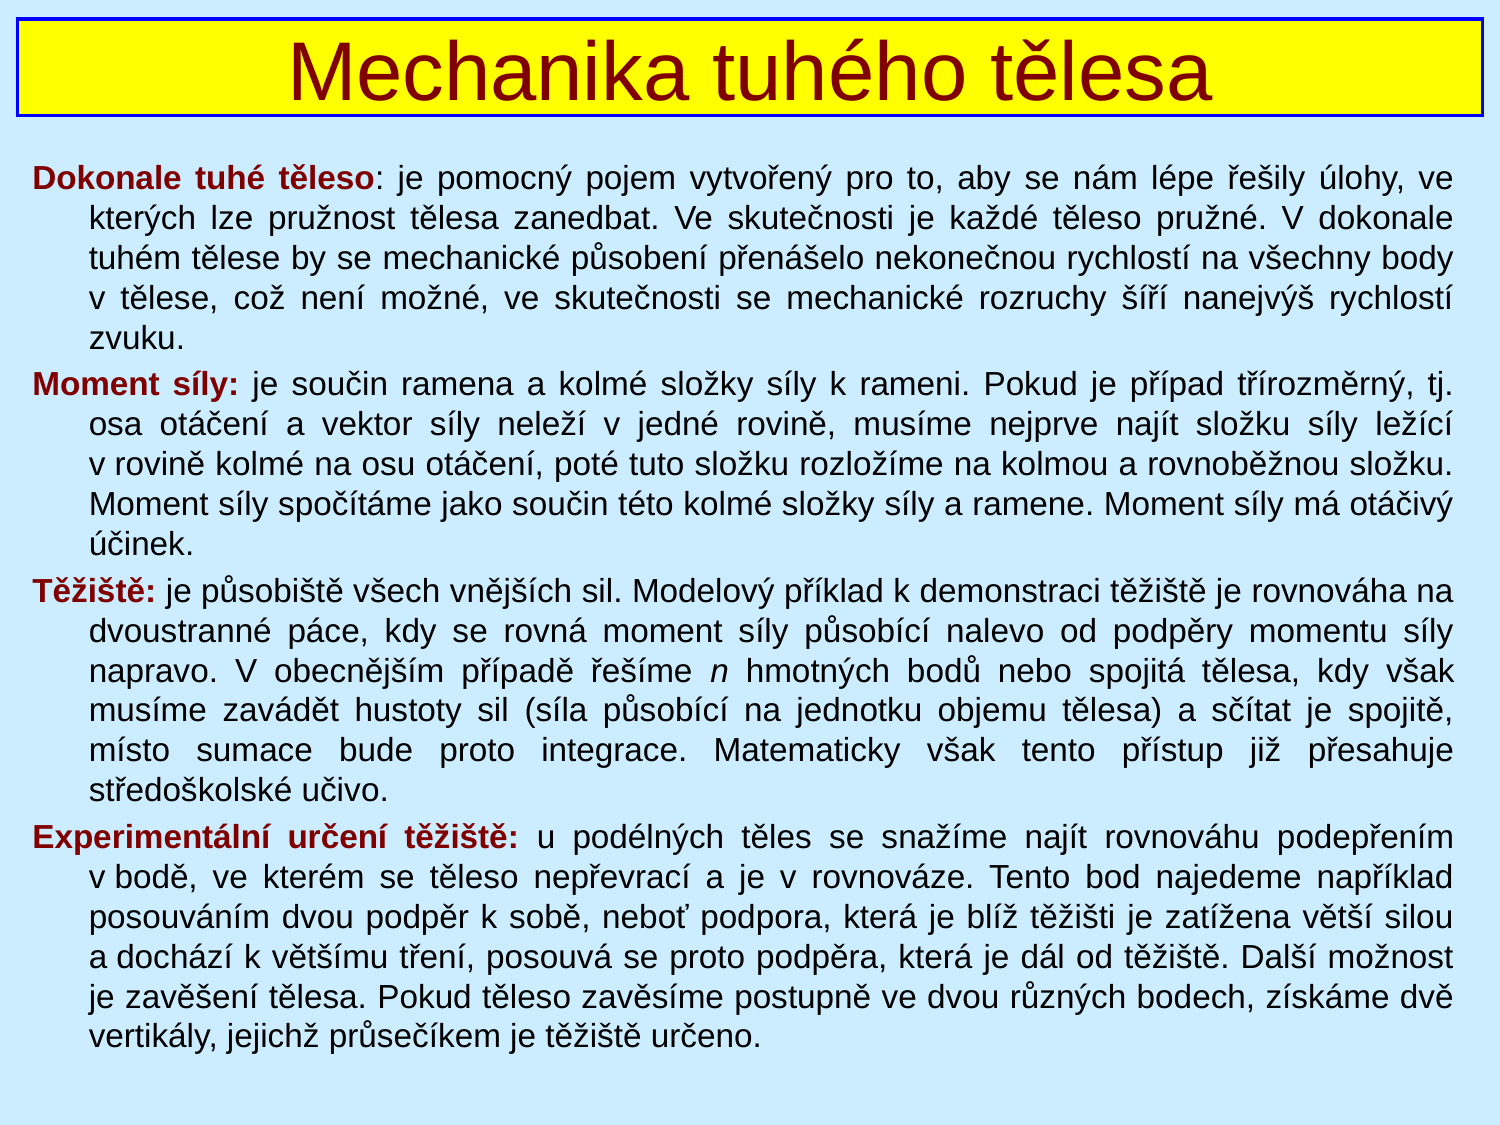

Mechanika tuhého tělesa
Dokonale tuhé těleso: je pomocný pojem vytvořený pro to, aby se nám lépe řešily úlohy, ve kterých lze pružnost tělesa zanedbat. Ve skutečnosti je každé těleso pružné. V dokonale tuhém tělese by se mechanické působení přenášelo nekonečnou rychlostí na všechny body v tělese, což není možné, ve skutečnosti se mechanické rozruchy šíří nanejvýš rychlostí zvuku.
Moment síly: je součin ramena a kolmé složky síly k rameni. Pokud je případ třírozměrný, tj. osa otáčení a vektor síly neleží v jedné rovině, musíme nejprve najít složku síly ležící v rovině kolmé na osu otáčení, poté tuto složku rozložíme na kolmou a rovnoběžnou složku. Moment síly spočítáme jako součin této kolmé složky síly a ramene. Moment síly má otáčivý účinek.
Těžiště: je působiště všech vnějších sil. Modelový příklad k demonstraci těžiště je rovnováha na dvoustranné páce, kdy se rovná moment síly působící nalevo od podpěry momentu síly napravo. V obecnějším případě řešíme n hmotných bodů nebo spojitá tělesa, kdy však musíme zavádět hustoty sil (síla působící na jednotku objemu tělesa) a sčítat je spojitě, místo sumace bude proto integrace. Matematicky však tento přístup již přesahuje středoškolské učivo.
Experimentální určení těžiště: u podélných těles se snažíme najít rovnováhu podepřením v bodě, ve kterém se těleso nepřevrací a je v rovnováze. Tento bod najedeme například posouváním dvou podpěr k sobě, neboť podpora, která je blíž těžišti je zatížena větší silou a dochází k většímu tření, posouvá se proto podpěra, která je dál od těžiště. Další možnost je zavěšení tělesa. Pokud těleso zavěsíme postupně ve dvou různých bodech, získáme dvě vertikály, jejichž průsečíkem je těžiště určeno.